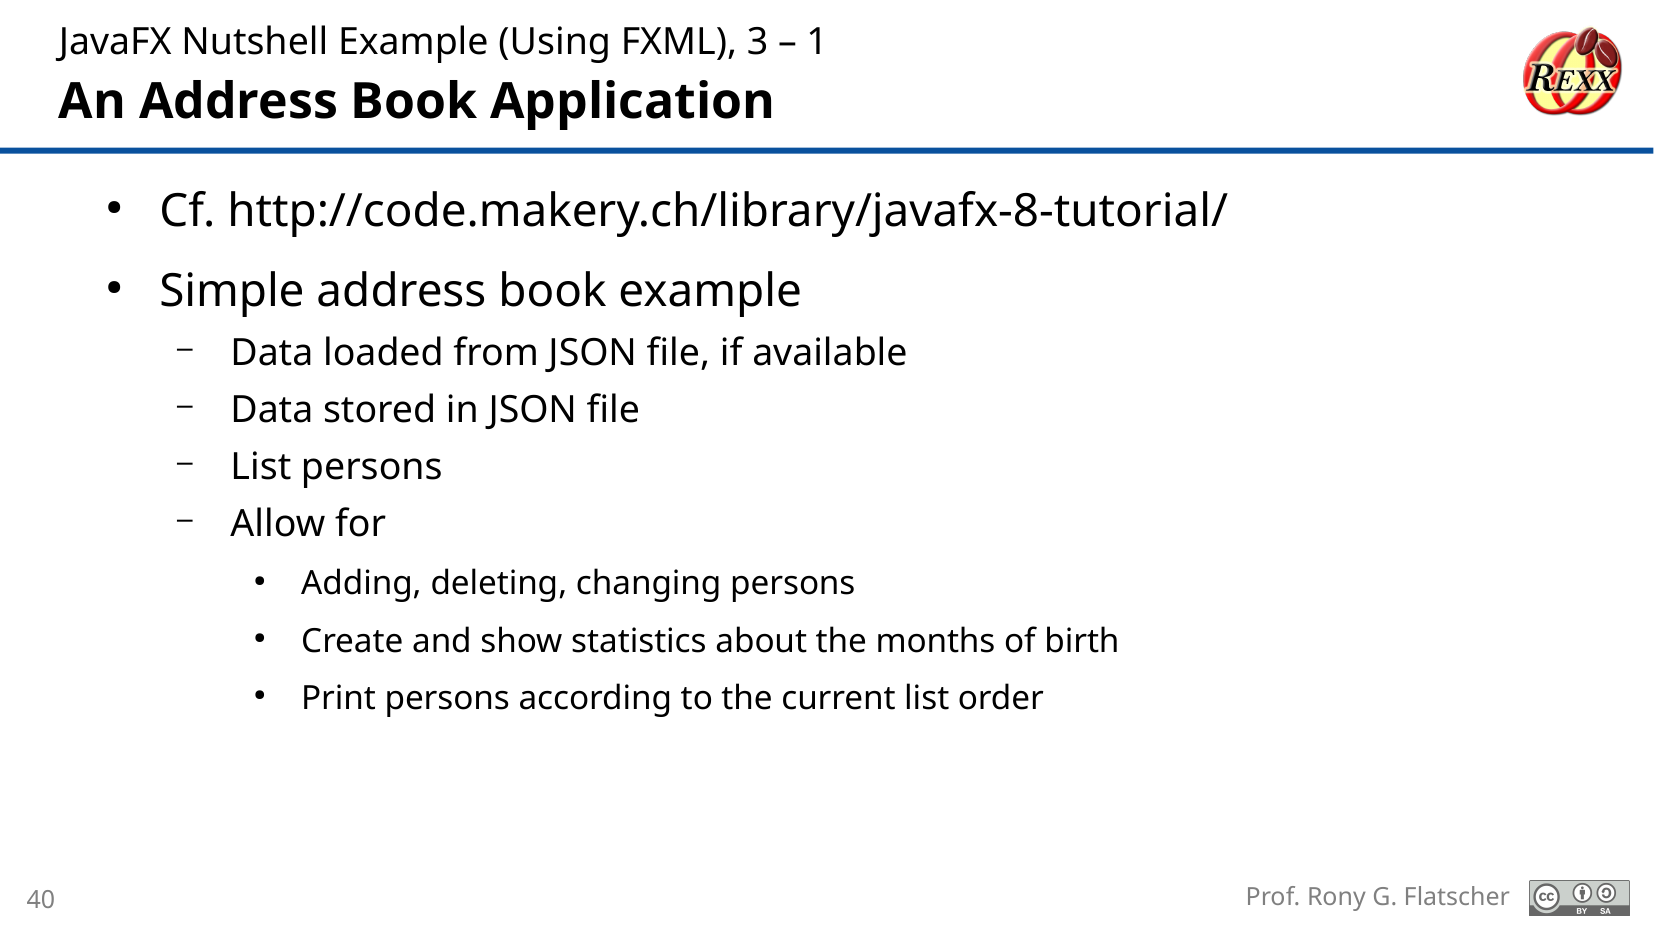

JavaFX Nutshell Example (Using FXML), 3 – 1
An Address Book Application
# Cf. http://code.makery.ch/library/javafx-8-tutorial/
Simple address book example
Data loaded from JSON file, if available
Data stored in JSON file
List persons
Allow for
Adding, deleting, changing persons
Create and show statistics about the months of birth
Print persons according to the current list order